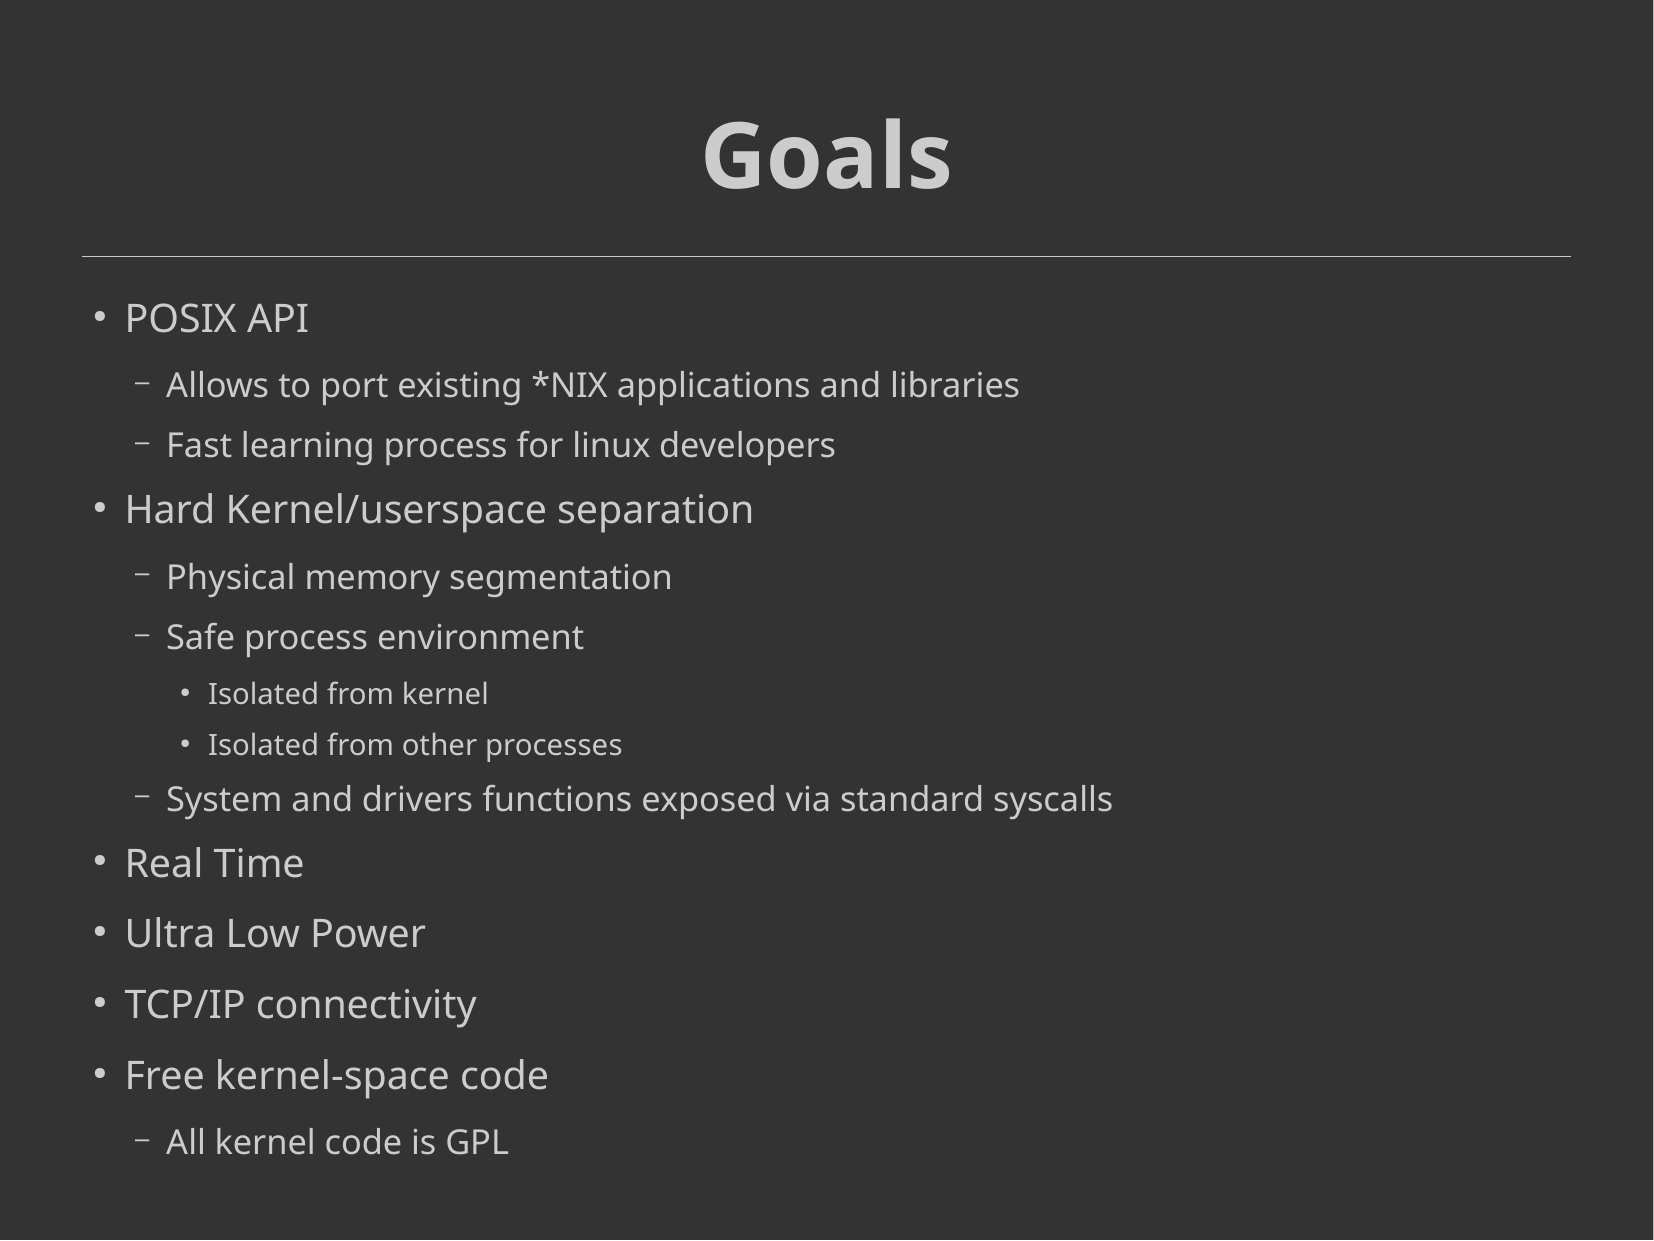

# Goals
POSIX API
Allows to port existing *NIX applications and libraries
Fast learning process for linux developers
Hard Kernel/userspace separation
Physical memory segmentation
Safe process environment
Isolated from kernel
Isolated from other processes
System and drivers functions exposed via standard syscalls
Real Time
Ultra Low Power
TCP/IP connectivity
Free kernel-space code
All kernel code is GPL